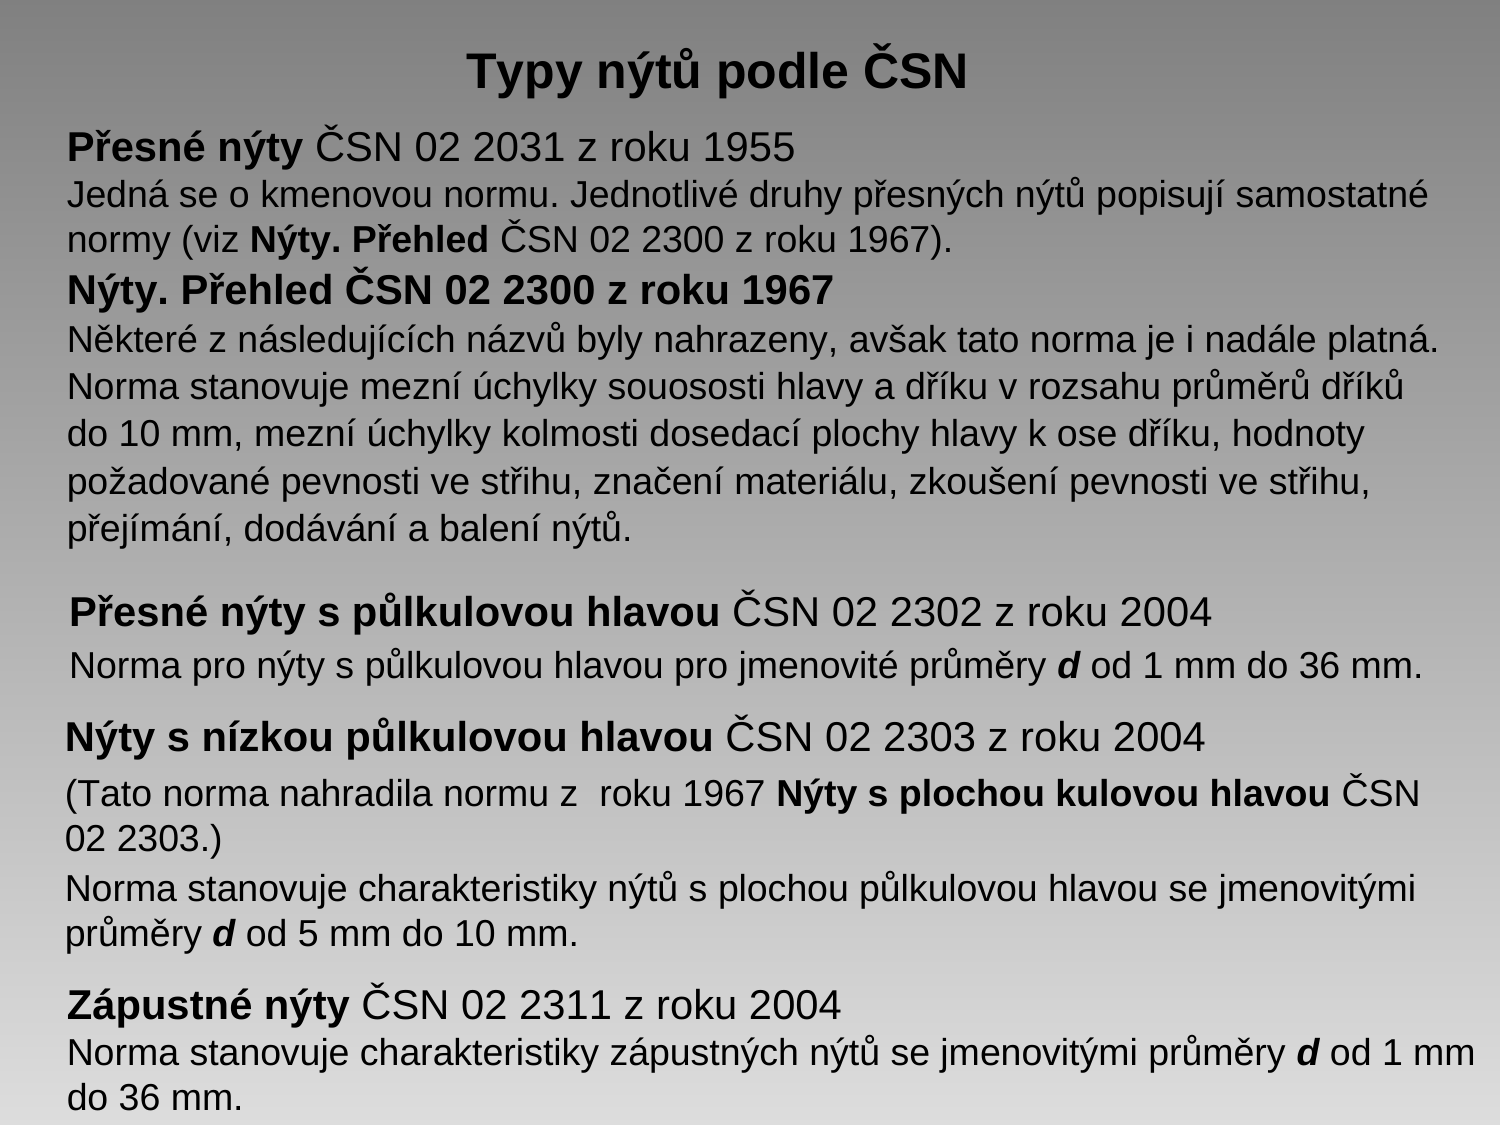

Typy nýtů podle ČSN
Přesné nýty ČSN 02 2031 z roku 1955
Jedná se o kmenovou normu. Jednotlivé druhy přesných nýtů popisují samostatné normy (viz Nýty. Přehled ČSN 02 2300 z roku 1967).
Nýty. Přehled ČSN 02 2300 z roku 1967
Některé z následujících názvů byly nahrazeny, avšak tato norma je i nadále platná.
Norma stanovuje mezní úchylky souososti hlavy a dříku v rozsahu průměrů dříků
do 10 mm, mezní úchylky kolmosti dosedací plochy hlavy k ose dříku, hodnoty požadované pevnosti ve střihu, značení materiálu, zkoušení pevnosti ve střihu, přejímání, dodávání a balení nýtů.
Přesné nýty s půlkulovou hlavou ČSN 02 2302 z roku 2004
Norma pro nýty s půlkulovou hlavou pro jmenovité průměry d od 1 mm do 36 mm.
Nýty s nízkou půlkulovou hlavou ČSN 02 2303 z roku 2004
(Tato norma nahradila normu z roku 1967 Nýty s plochou kulovou hlavou ČSN
02 2303.)
Norma stanovuje charakteristiky nýtů s plochou půlkulovou hlavou se jmenovitými průměry d od 5 mm do 10 mm.
Zápustné nýty ČSN 02 2311 z roku 2004
Norma stanovuje charakteristiky zápustných nýtů se jmenovitými průměry d od 1 mm do 36 mm.